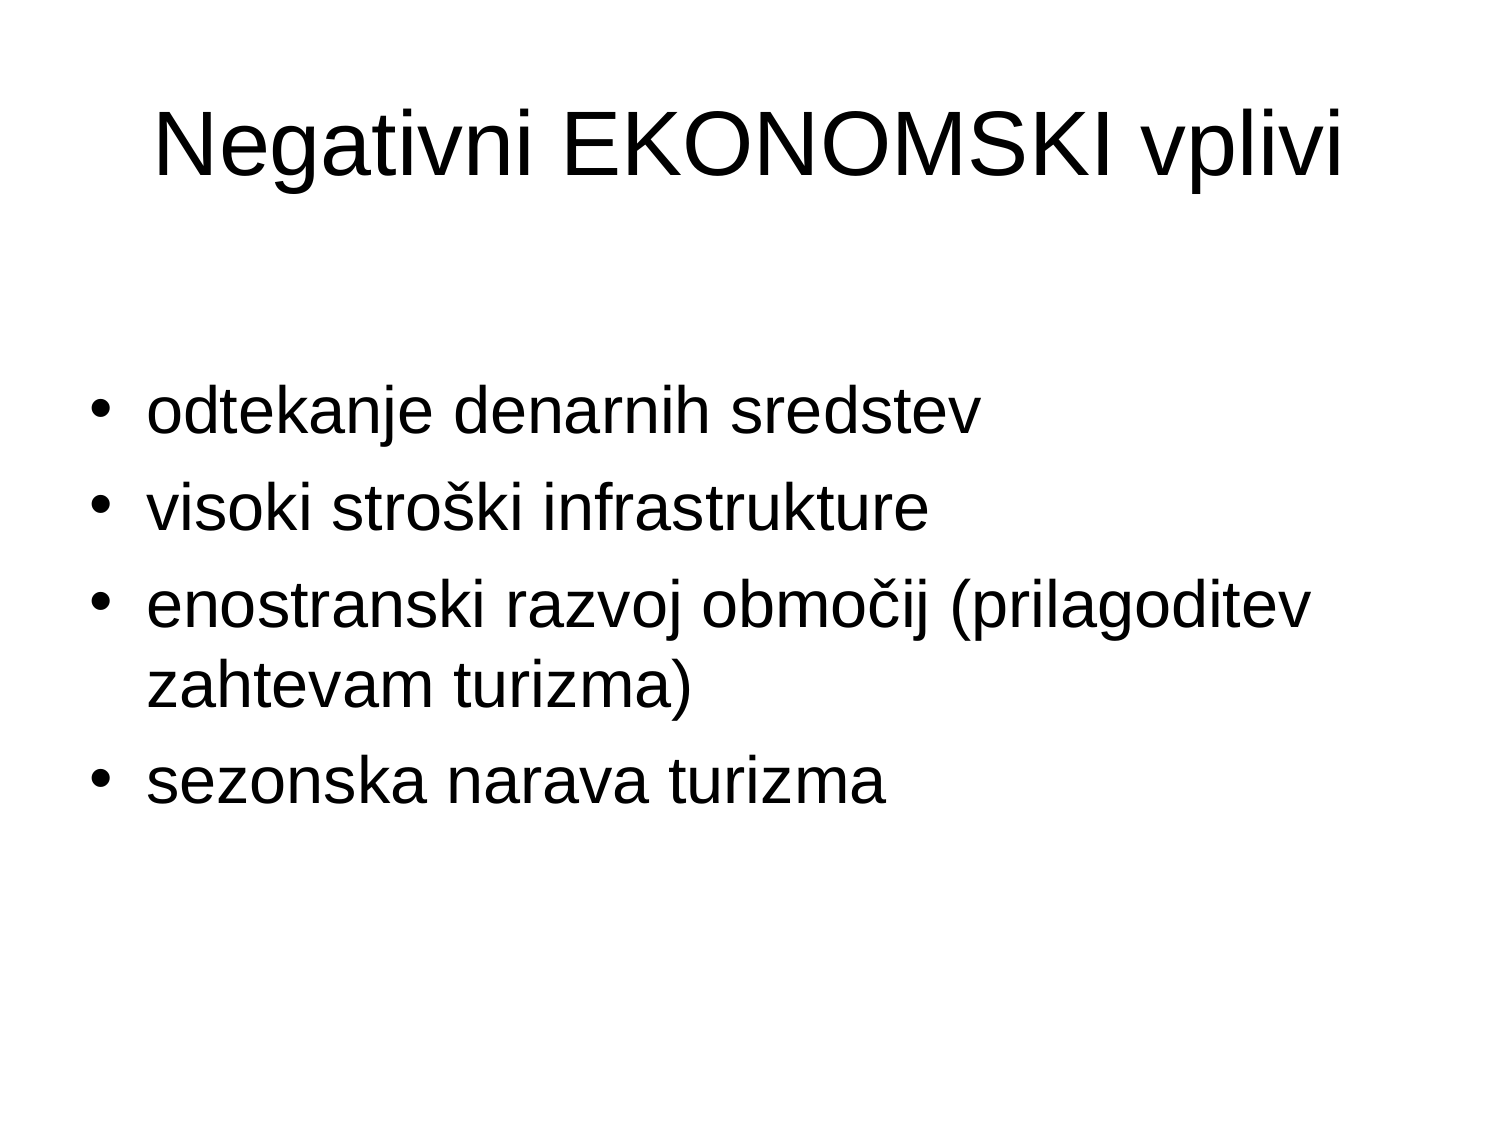

# Negativni EKONOMSKI vplivi
odtekanje denarnih sredstev
visoki stroški infrastrukture
enostranski razvoj območij (prilagoditev zahtevam turizma)
sezonska narava turizma